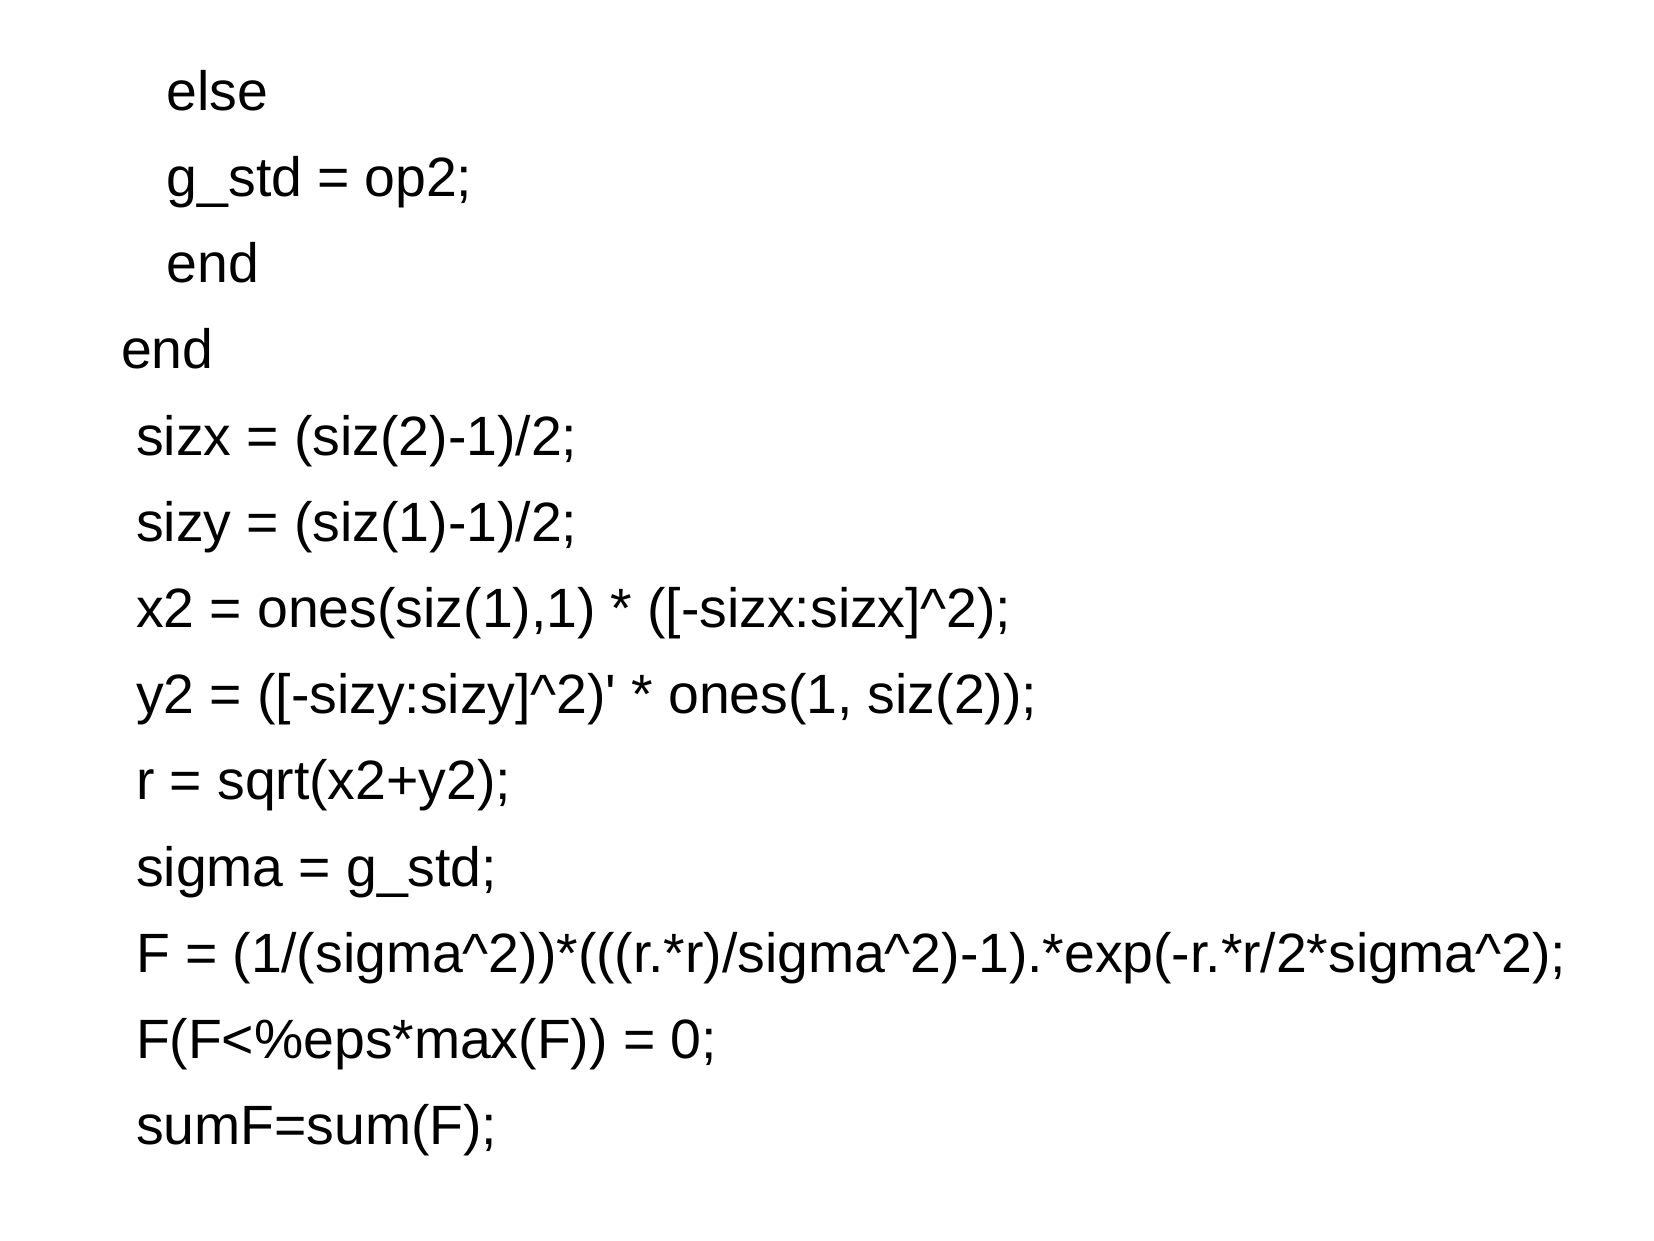

# else
 g_std = op2;
 end
 end
 sizx = (siz(2)-1)/2;
 sizy = (siz(1)-1)/2;
 x2 = ones(siz(1),1) * ([-sizx:sizx]^2);
 y2 = ([-sizy:sizy]^2)' * ones(1, siz(2));
 r = sqrt(x2+y2);
 sigma = g_std;
 F = (1/(sigma^2))*(((r.*r)/sigma^2)-1).*exp(-r.*r/2*sigma^2);
 F(F<%eps*max(F)) = 0;
 sumF=sum(F);